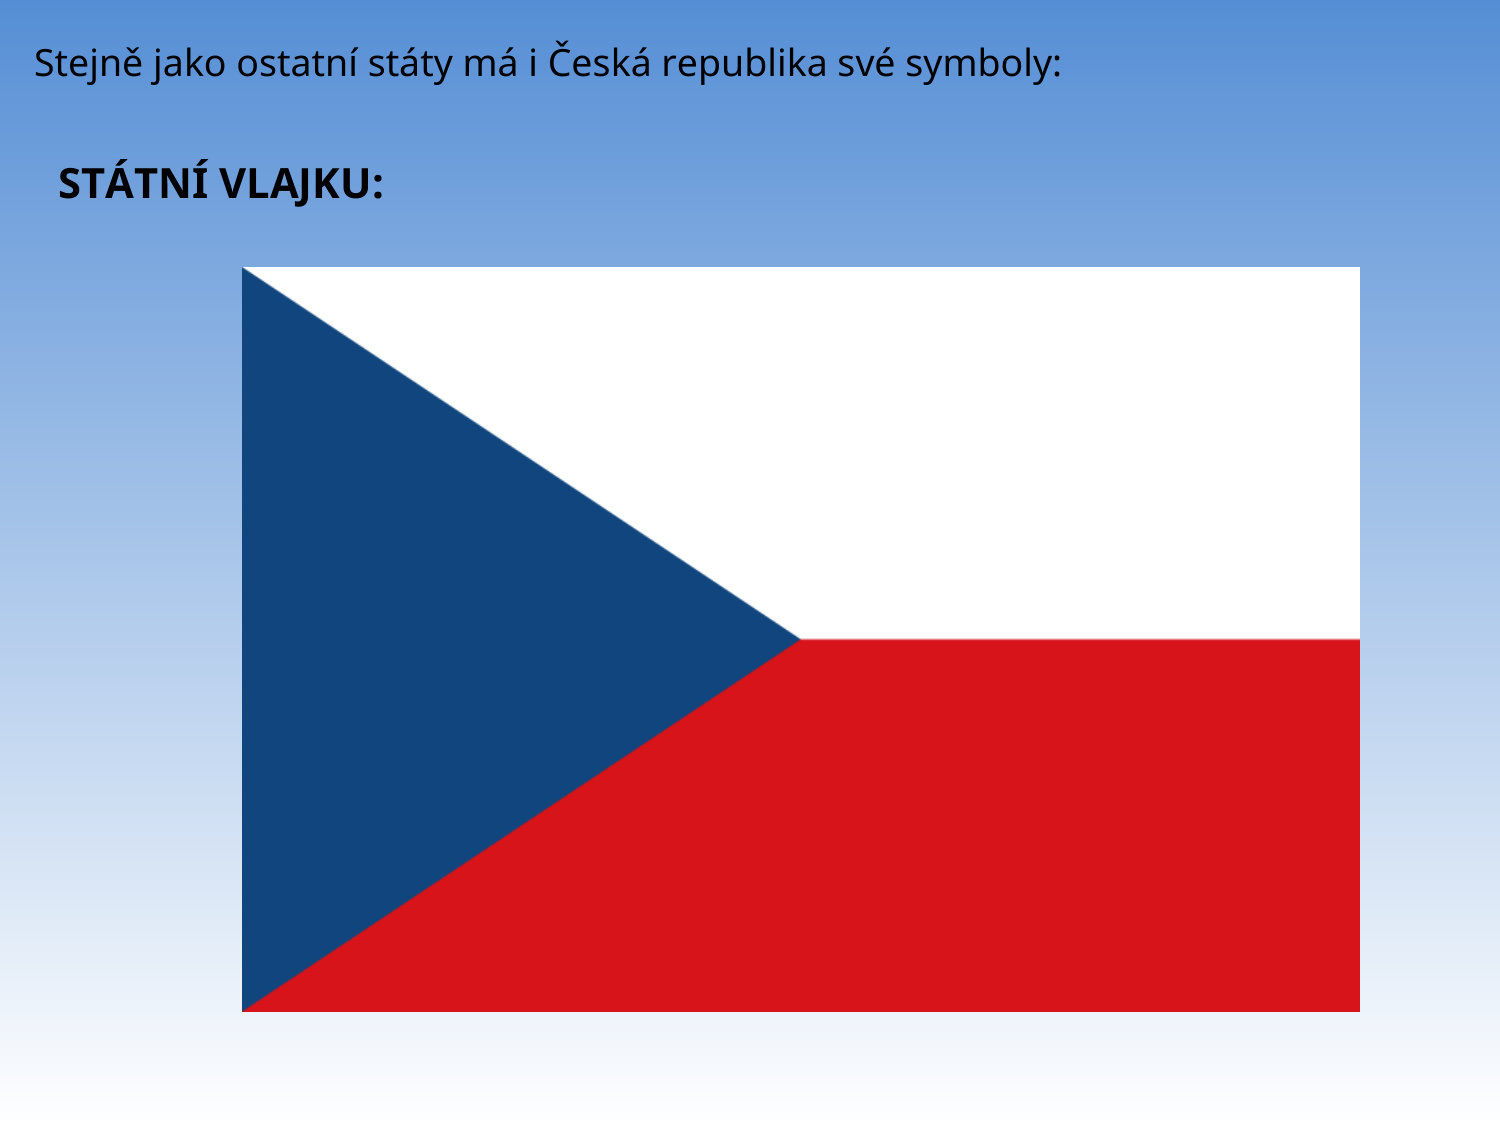

Stejně jako ostatní státy má i Česká republika své symboly:
STÁTNÍ VLAJKU: